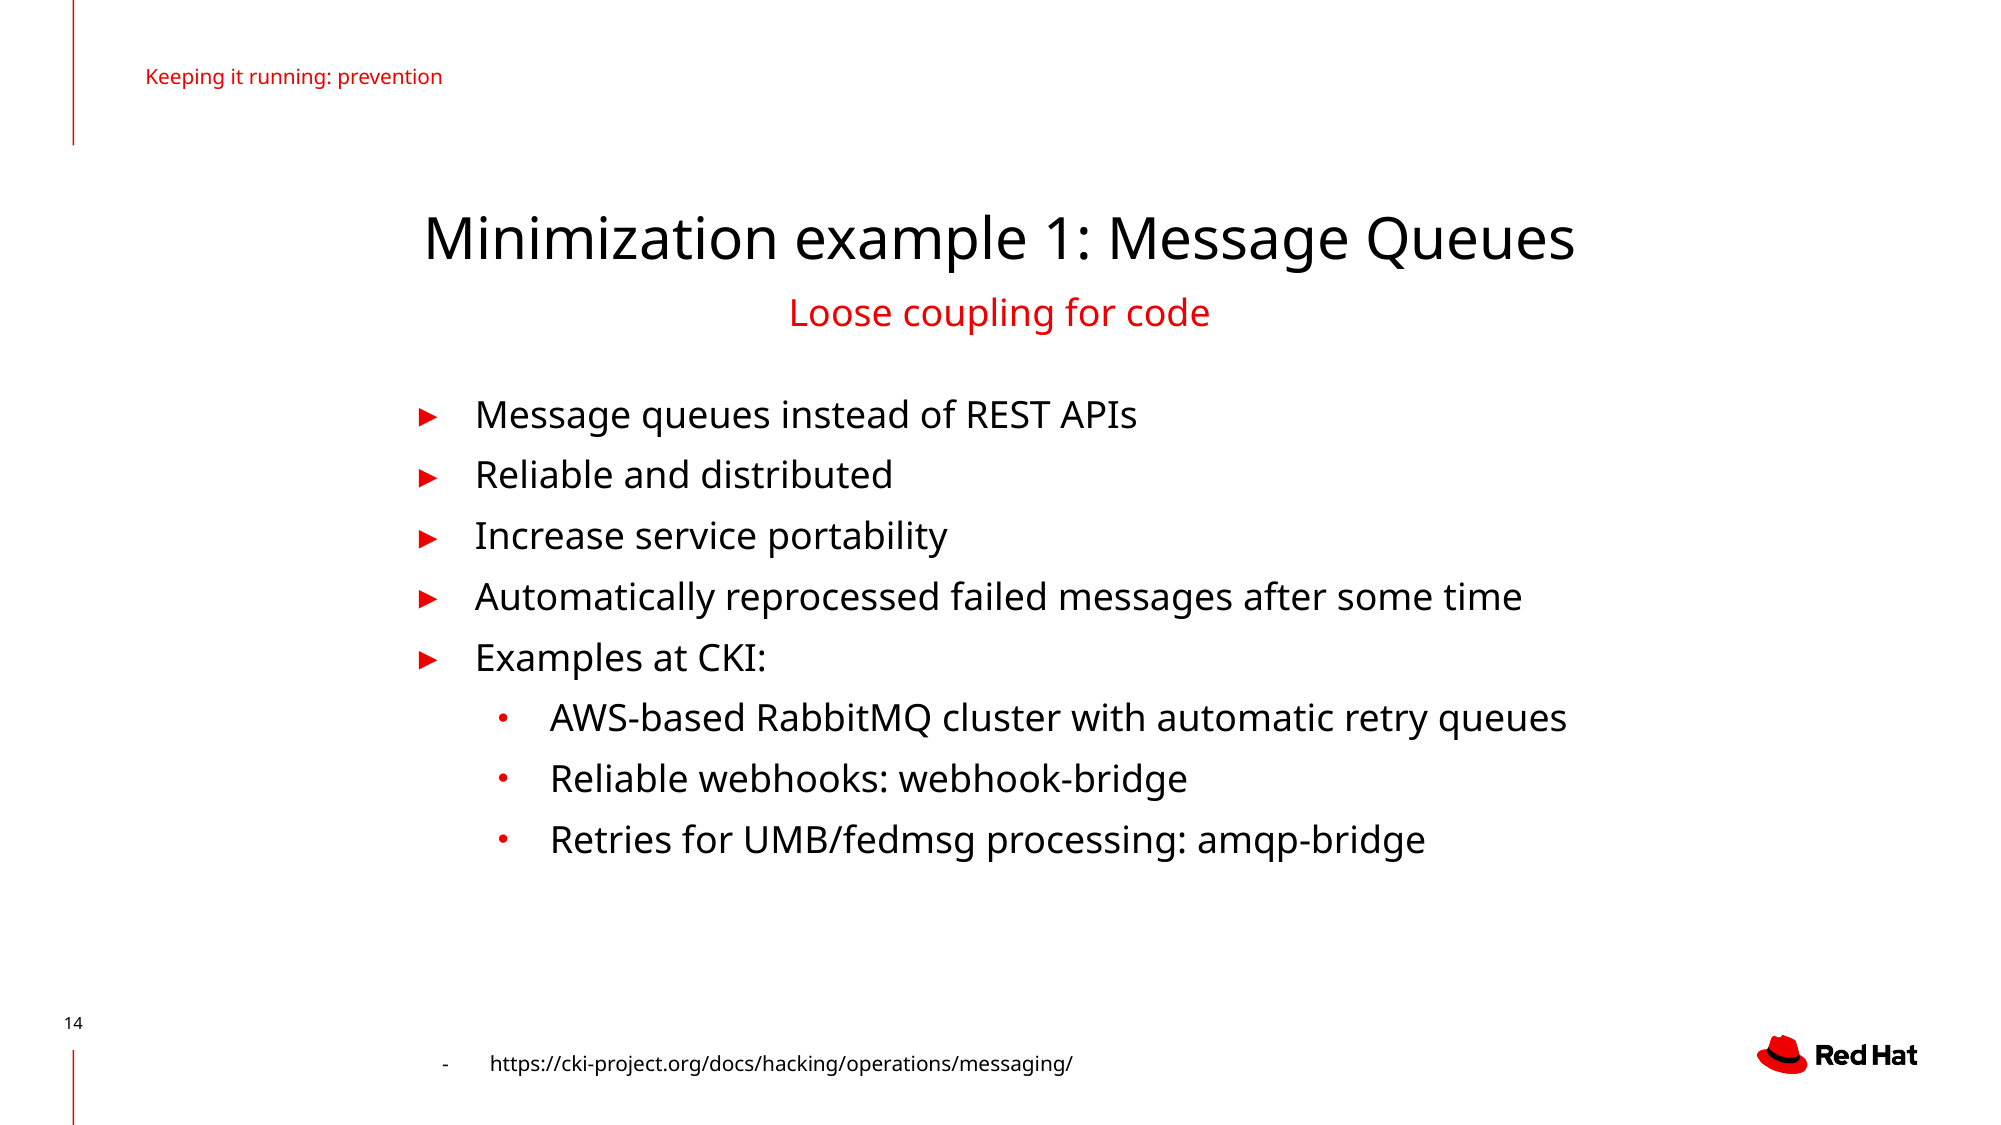

# Keeping it running: prevention
Minimization example 1: Message Queues
Loose coupling for code
Message queues instead of REST APIs
Reliable and distributed
Increase service portability
Automatically reprocessed failed messages after some time
Examples at CKI:
AWS-based RabbitMQ cluster with automatic retry queues
Reliable webhooks: webhook-bridge
Retries for UMB/fedmsg processing: amqp-bridge
https://cki-project.org/docs/hacking/operations/messaging/